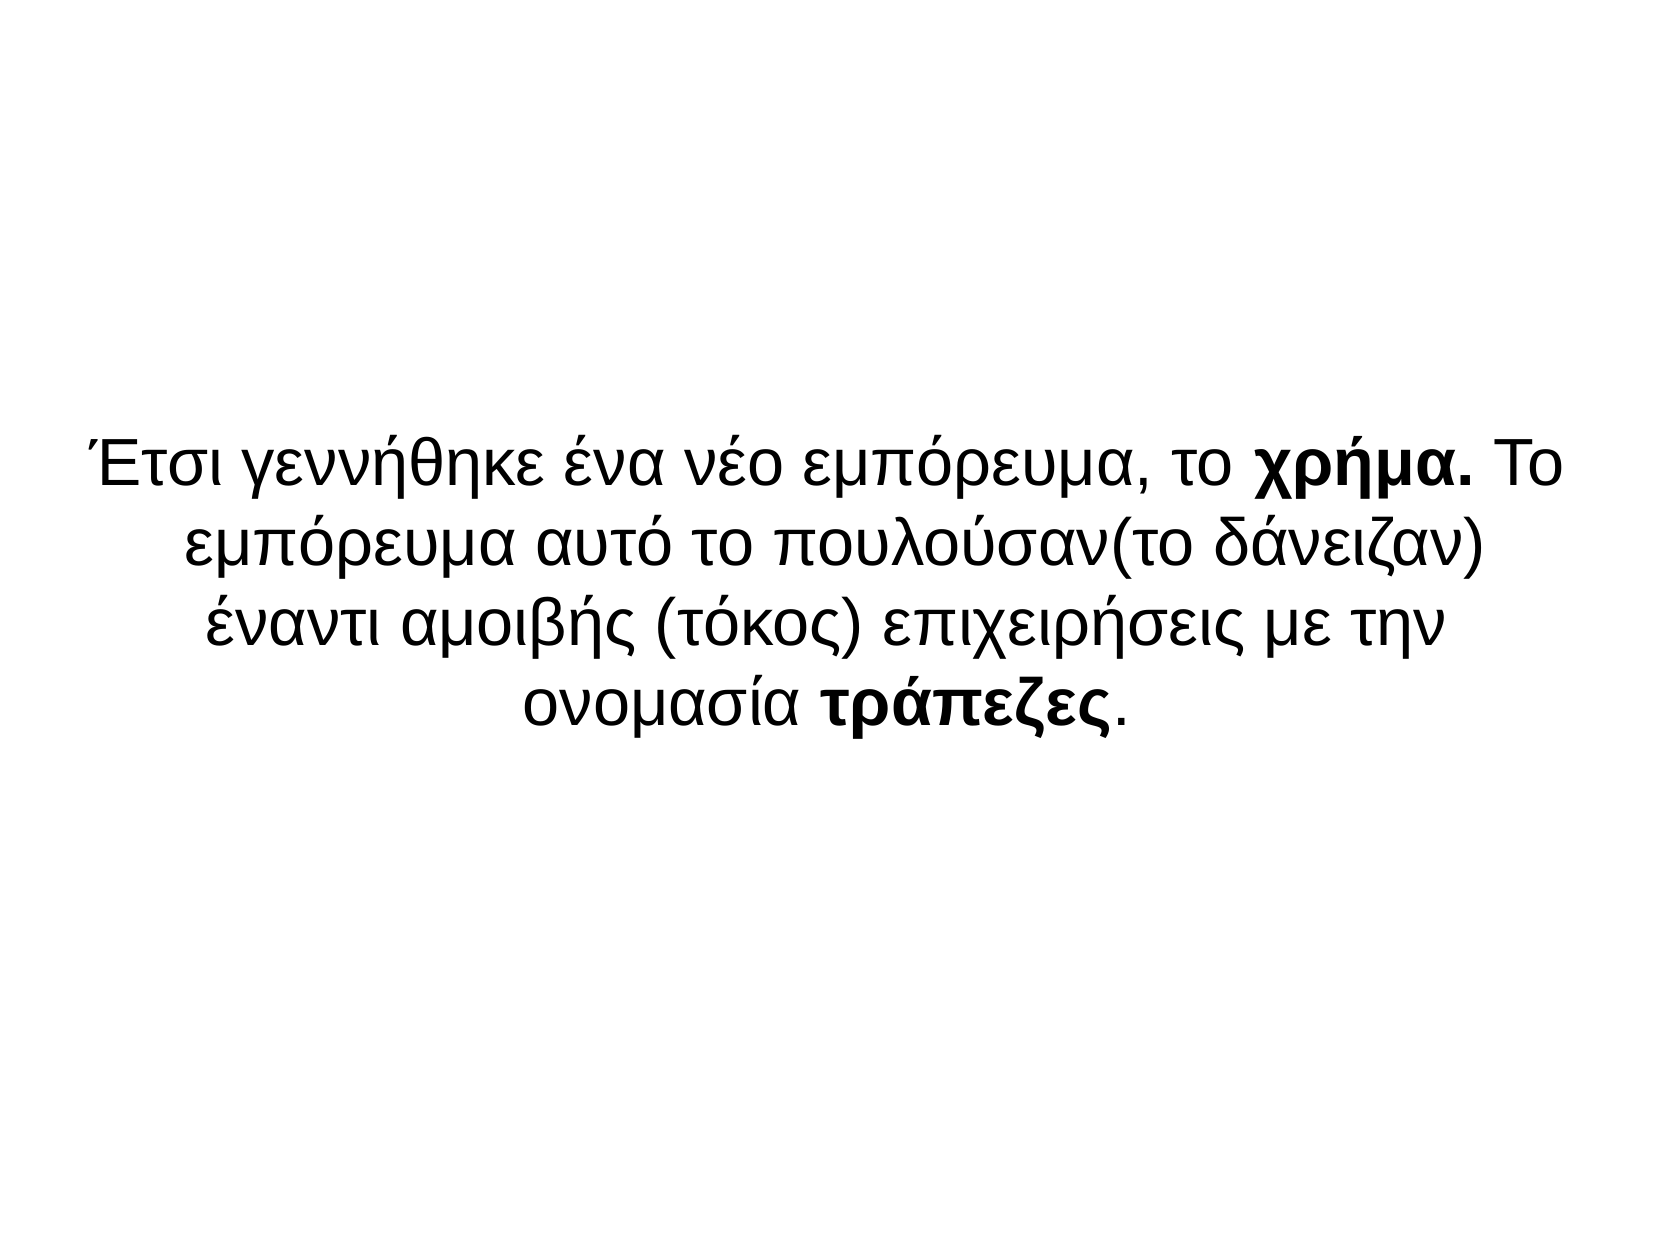

# Έτσι γεννήθηκε ένα νέο εμπόρευμα, το χρήμα. Το εμπόρευμα αυτό το πουλούσαν(το δάνειζαν) έναντι αμοιβής (τόκος) επιχειρήσεις με την ονομασία τράπεζες.